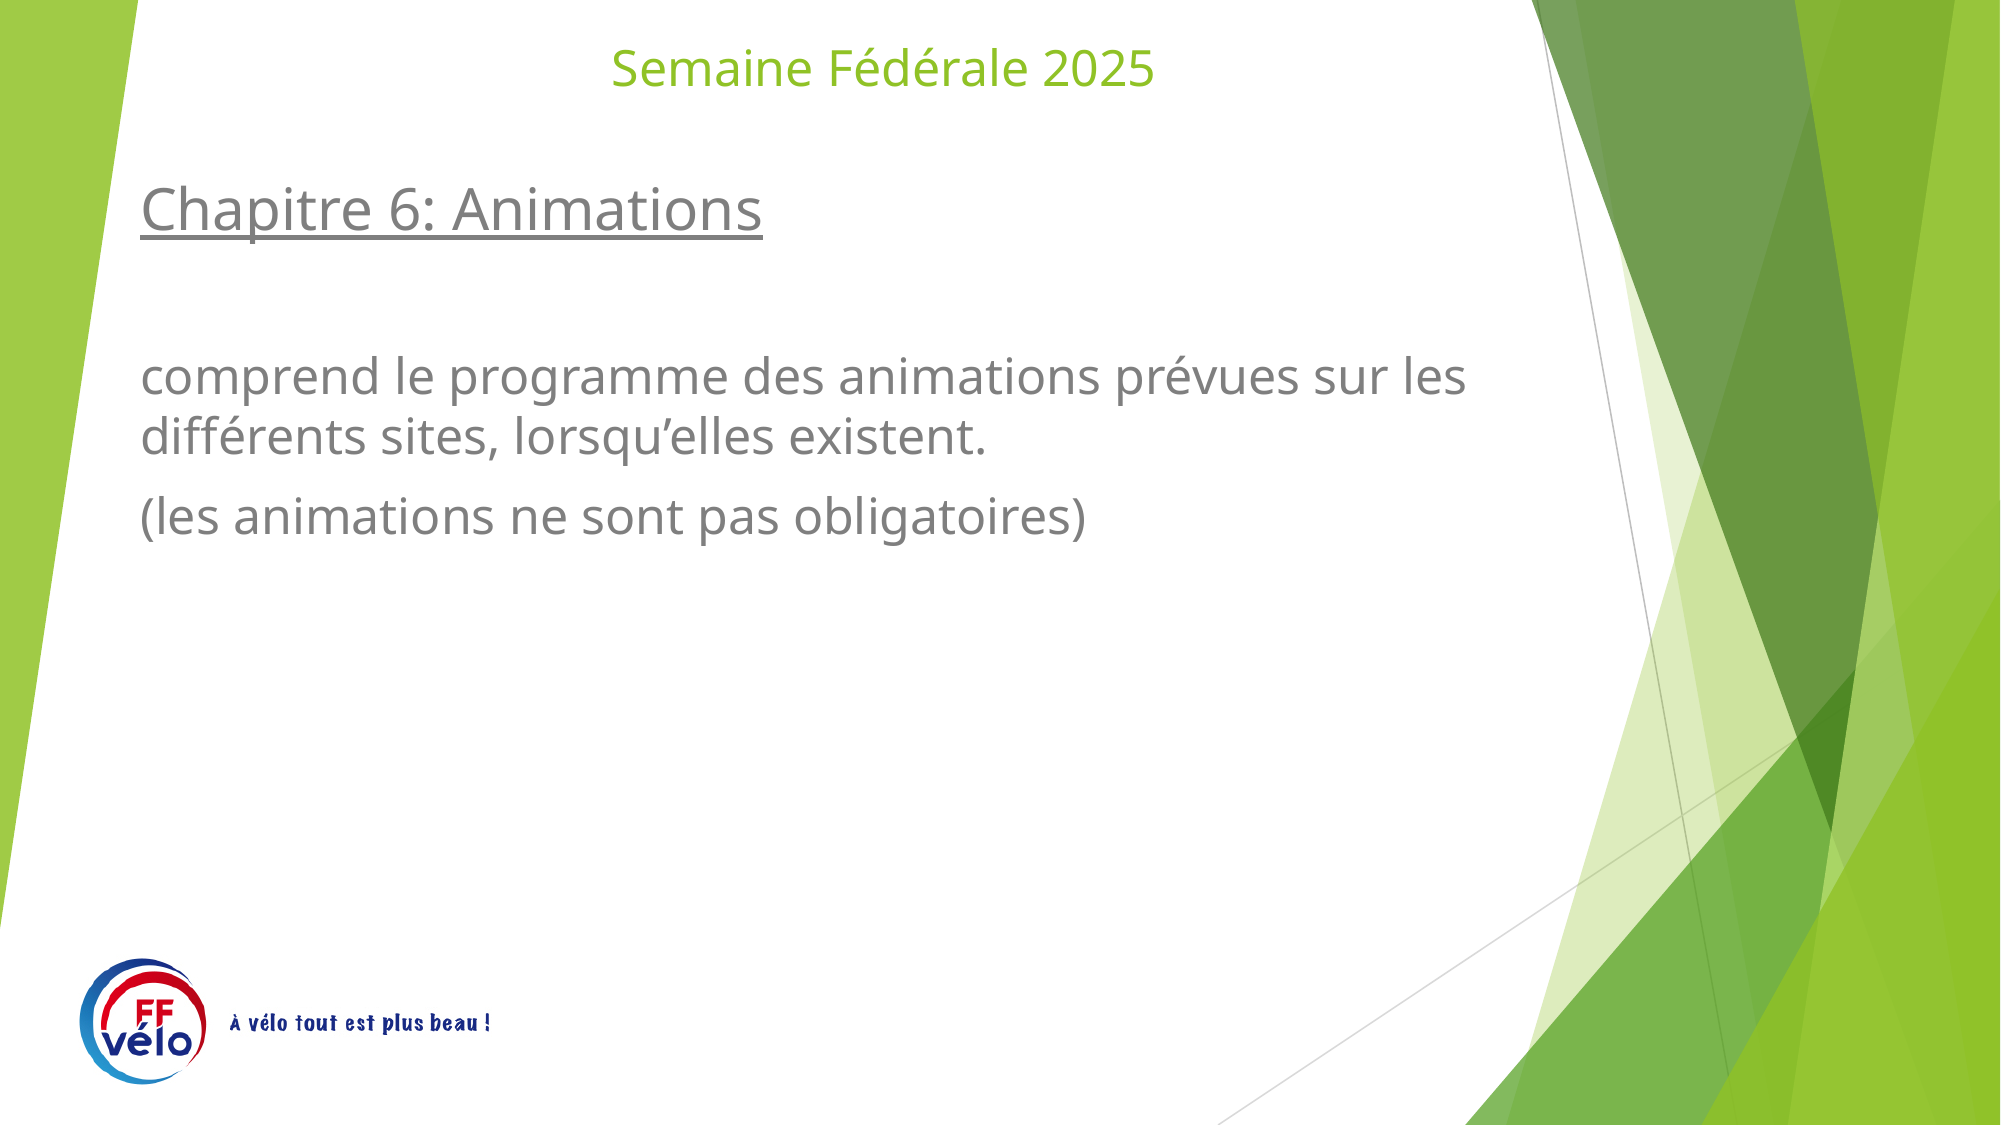

# Semaine Fédérale 2025
Chapitre 6: Animations
comprend le programme des animations prévues sur les différents sites, lorsqu’elles existent.
(les animations ne sont pas obligatoires)